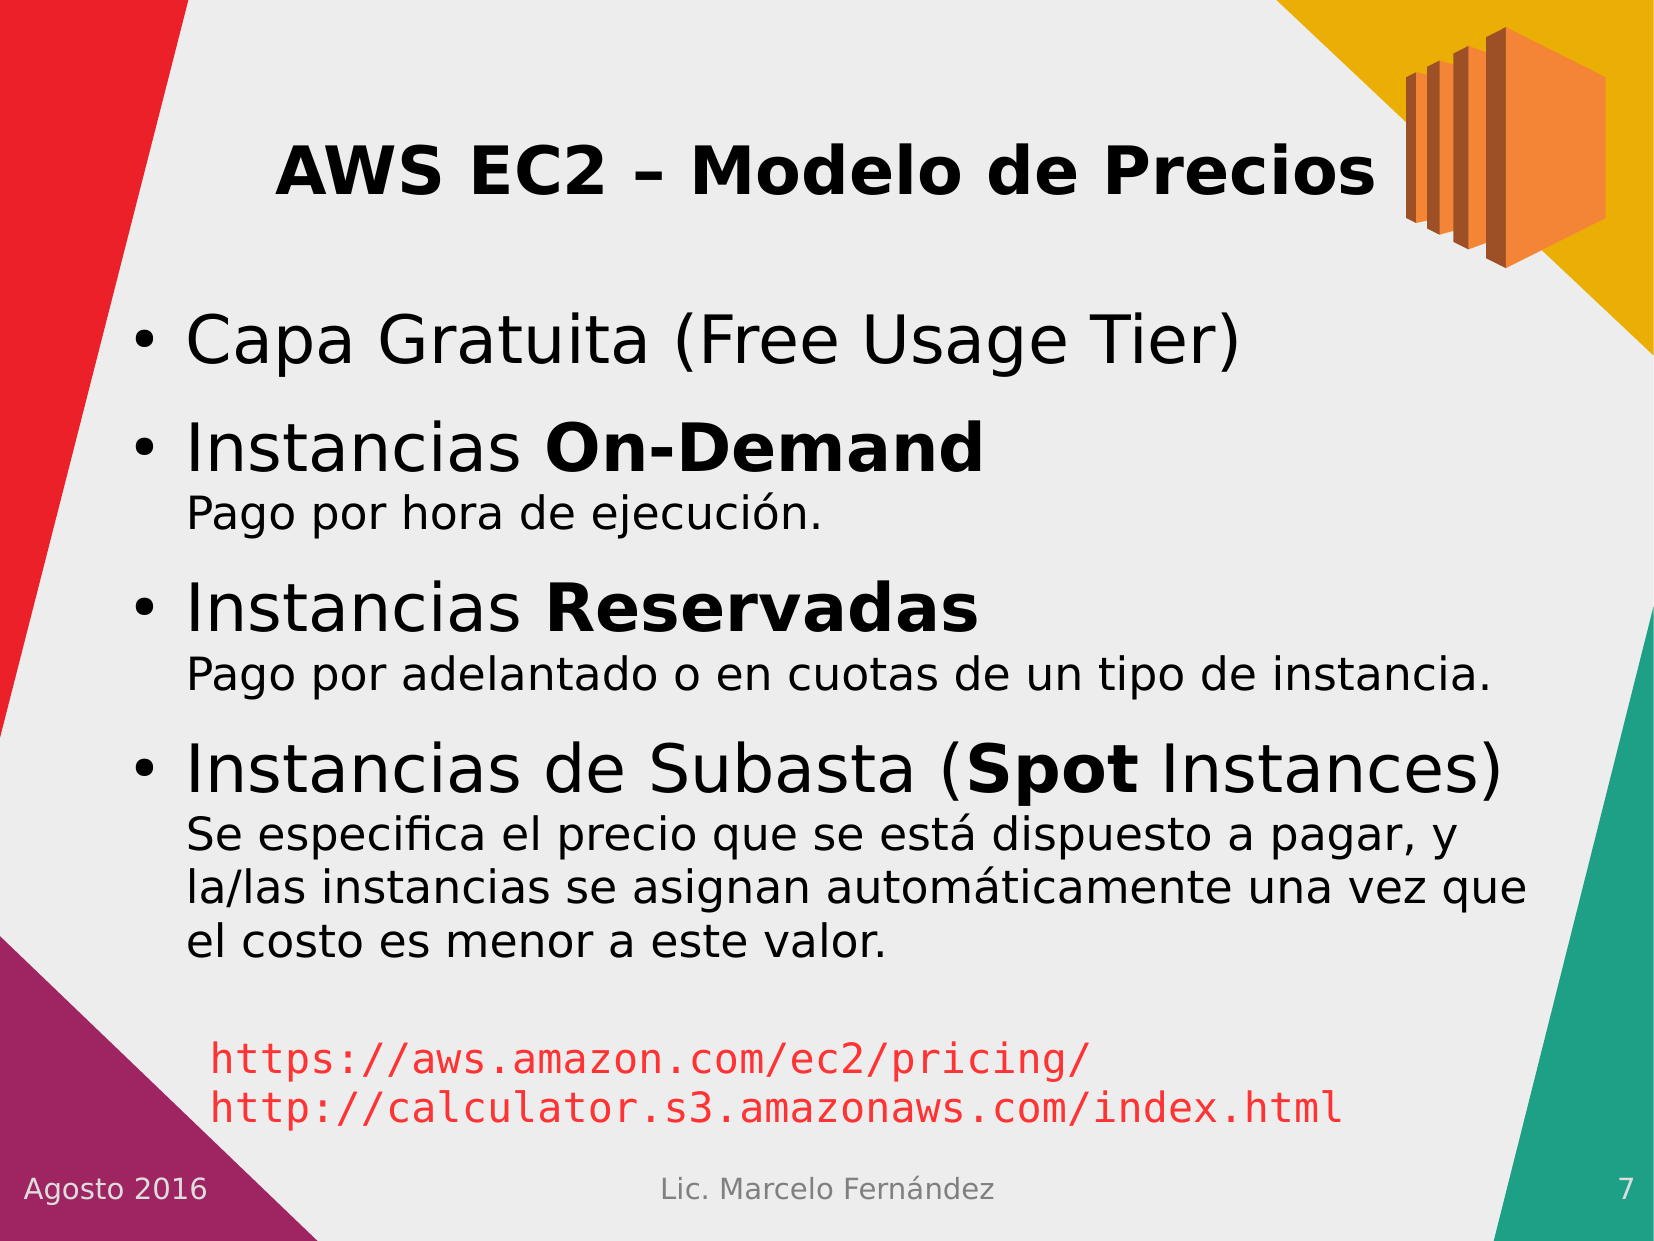

# AWS EC2 – Modelo de Precios
Capa Gratuita (Free Usage Tier)
Instancias On-Demand
Pago por hora de ejecución.
Instancias Reservadas
Pago por adelantado o en cuotas de un tipo de instancia.
Instancias de Subasta (Spot Instances)
Se especifica el precio que se está dispuesto a pagar, y la/las instancias se asignan automáticamente una vez que el costo es menor a este valor.
https://aws.amazon.com/ec2/pricing/
http://calculator.s3.amazonaws.com/index.html
Agosto 2016
Lic. Marcelo Fernández
7